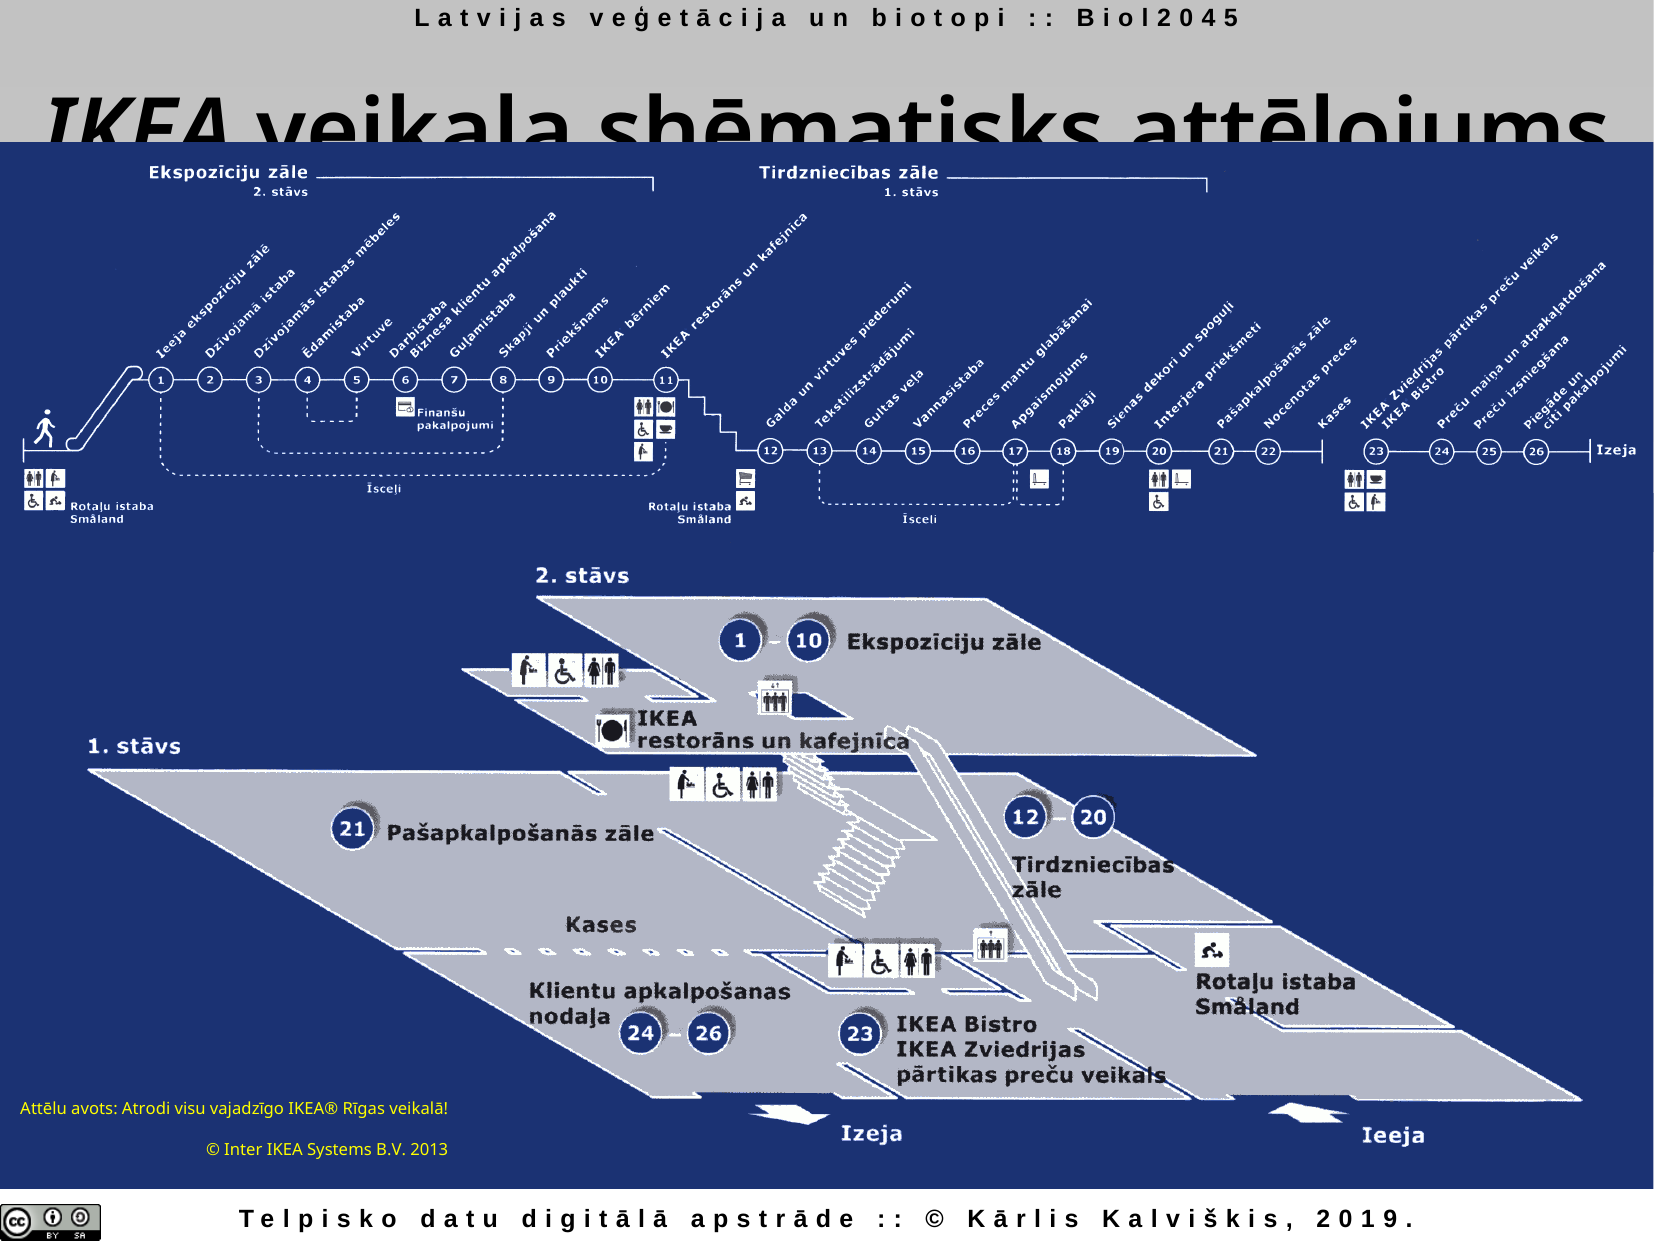

# IKEA veikala shēmatisks attēlojums
Attēlu avots: Atrodi visu vajadzīgo IKEA® Rīgas veikalā!
© Inter IKEA Systems B.V. 2013